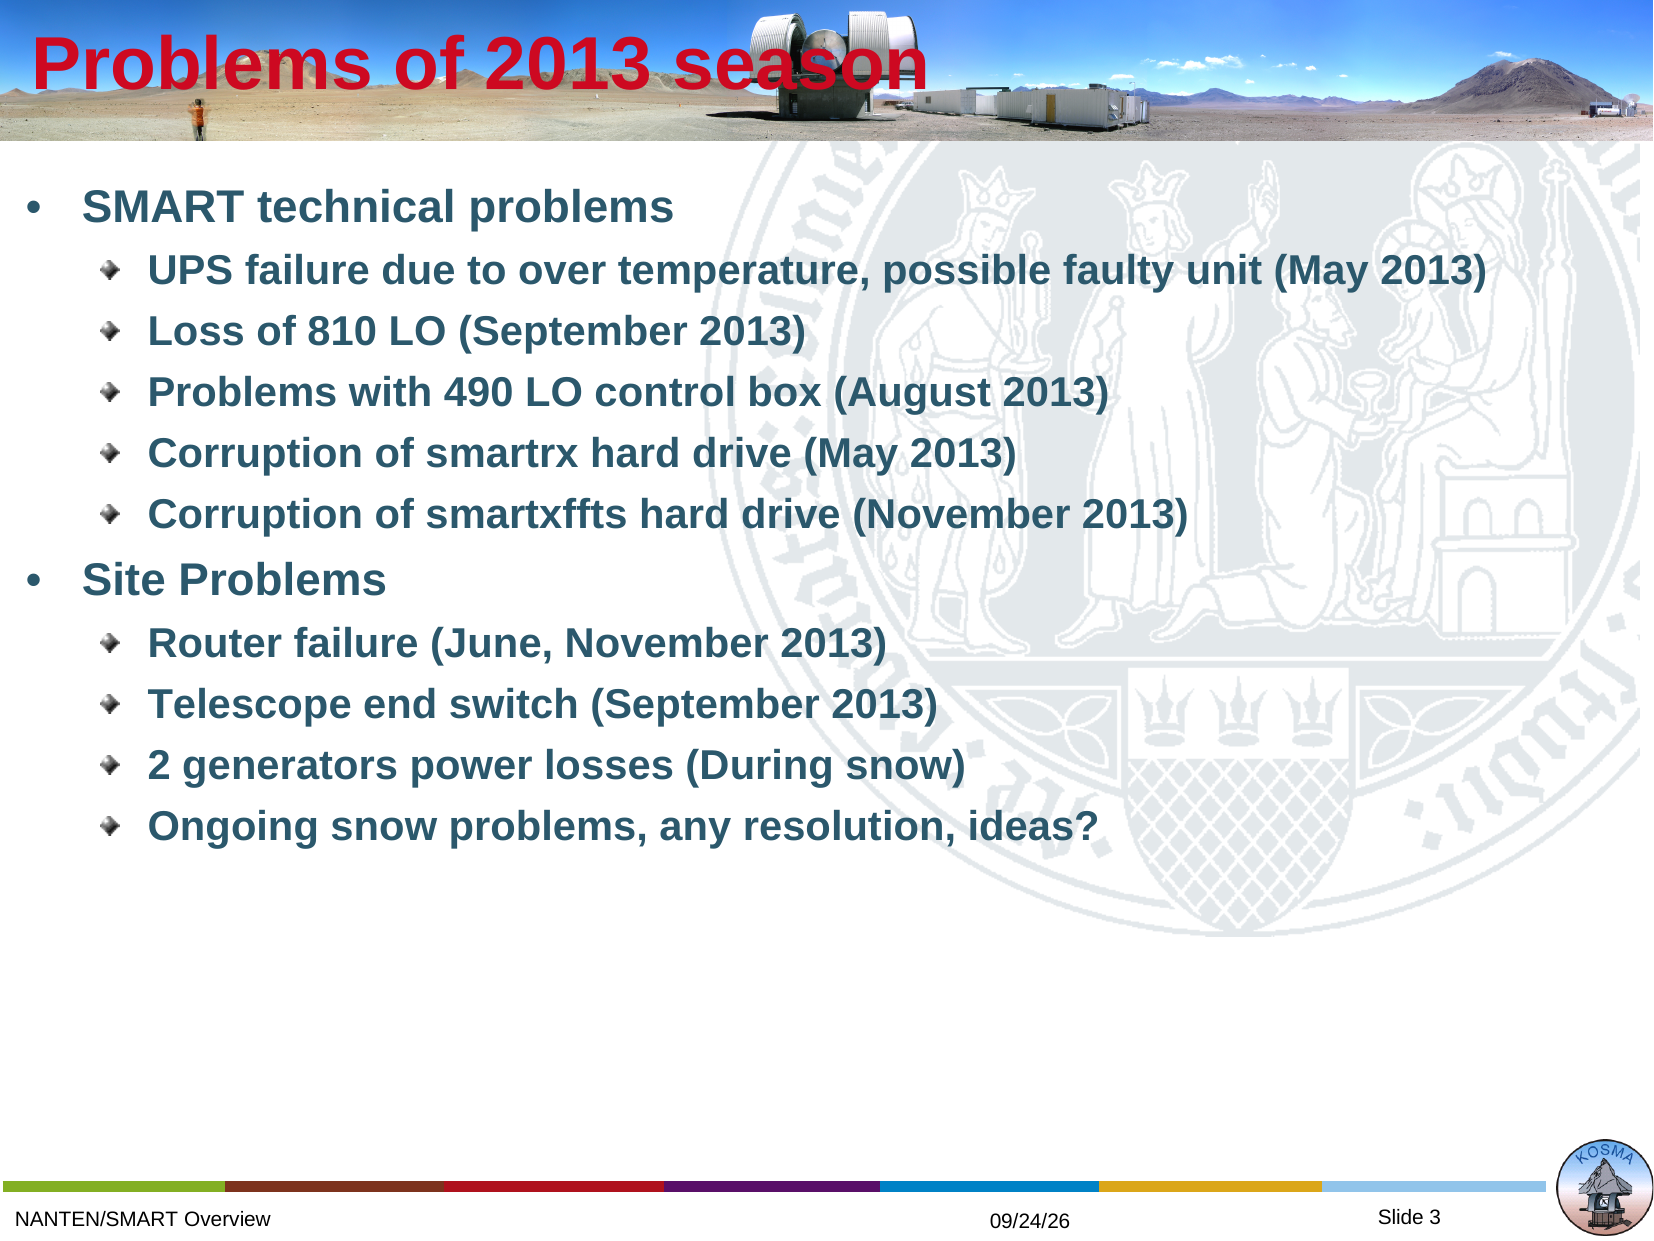

# Problems of 2013 season
SMART technical problems
UPS failure due to over temperature, possible faulty unit (May 2013)
Loss of 810 LO (September 2013)
Problems with 490 LO control box (August 2013)
Corruption of smartrx hard drive (May 2013)
Corruption of smartxffts hard drive (November 2013)
Site Problems
Router failure (June, November 2013)
Telescope end switch (September 2013)
2 generators power losses (During snow)
Ongoing snow problems, any resolution, ideas?